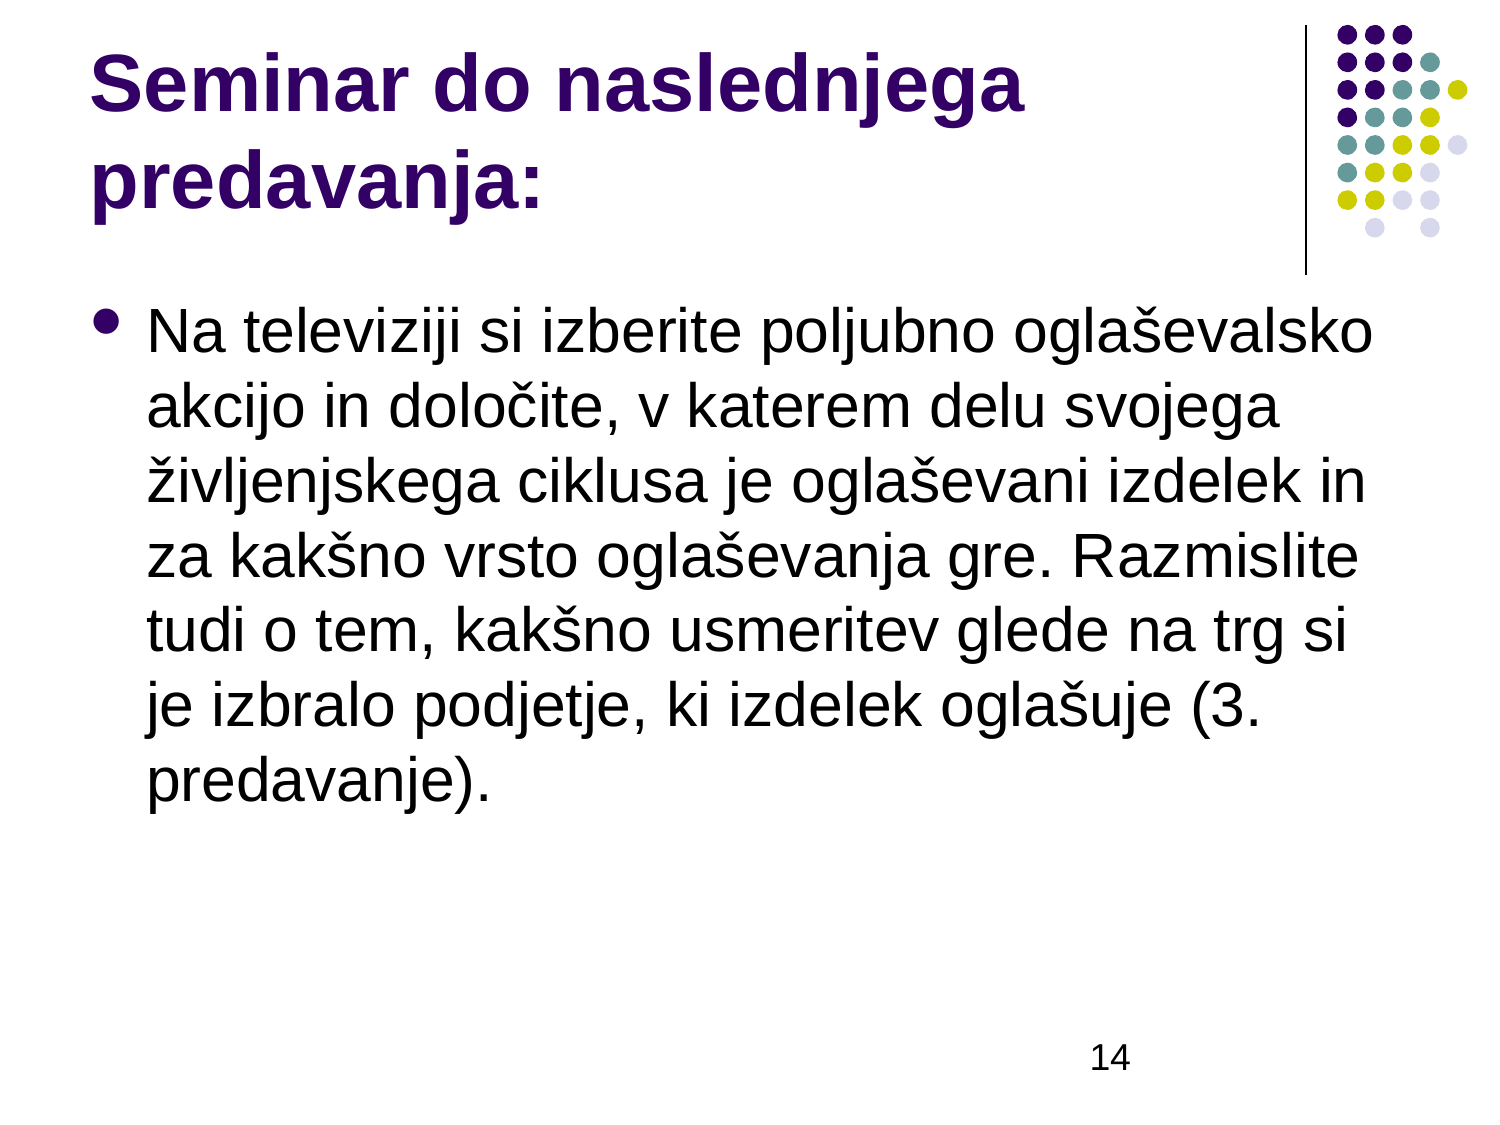

# Seminar do naslednjega predavanja:
Na televiziji si izberite poljubno oglaševalsko akcijo in določite, v katerem delu svojega življenjskega ciklusa je oglaševani izdelek in za kakšno vrsto oglaševanja gre. Razmislite tudi o tem, kakšno usmeritev glede na trg si je izbralo podjetje, ki izdelek oglašuje (3. predavanje).
14